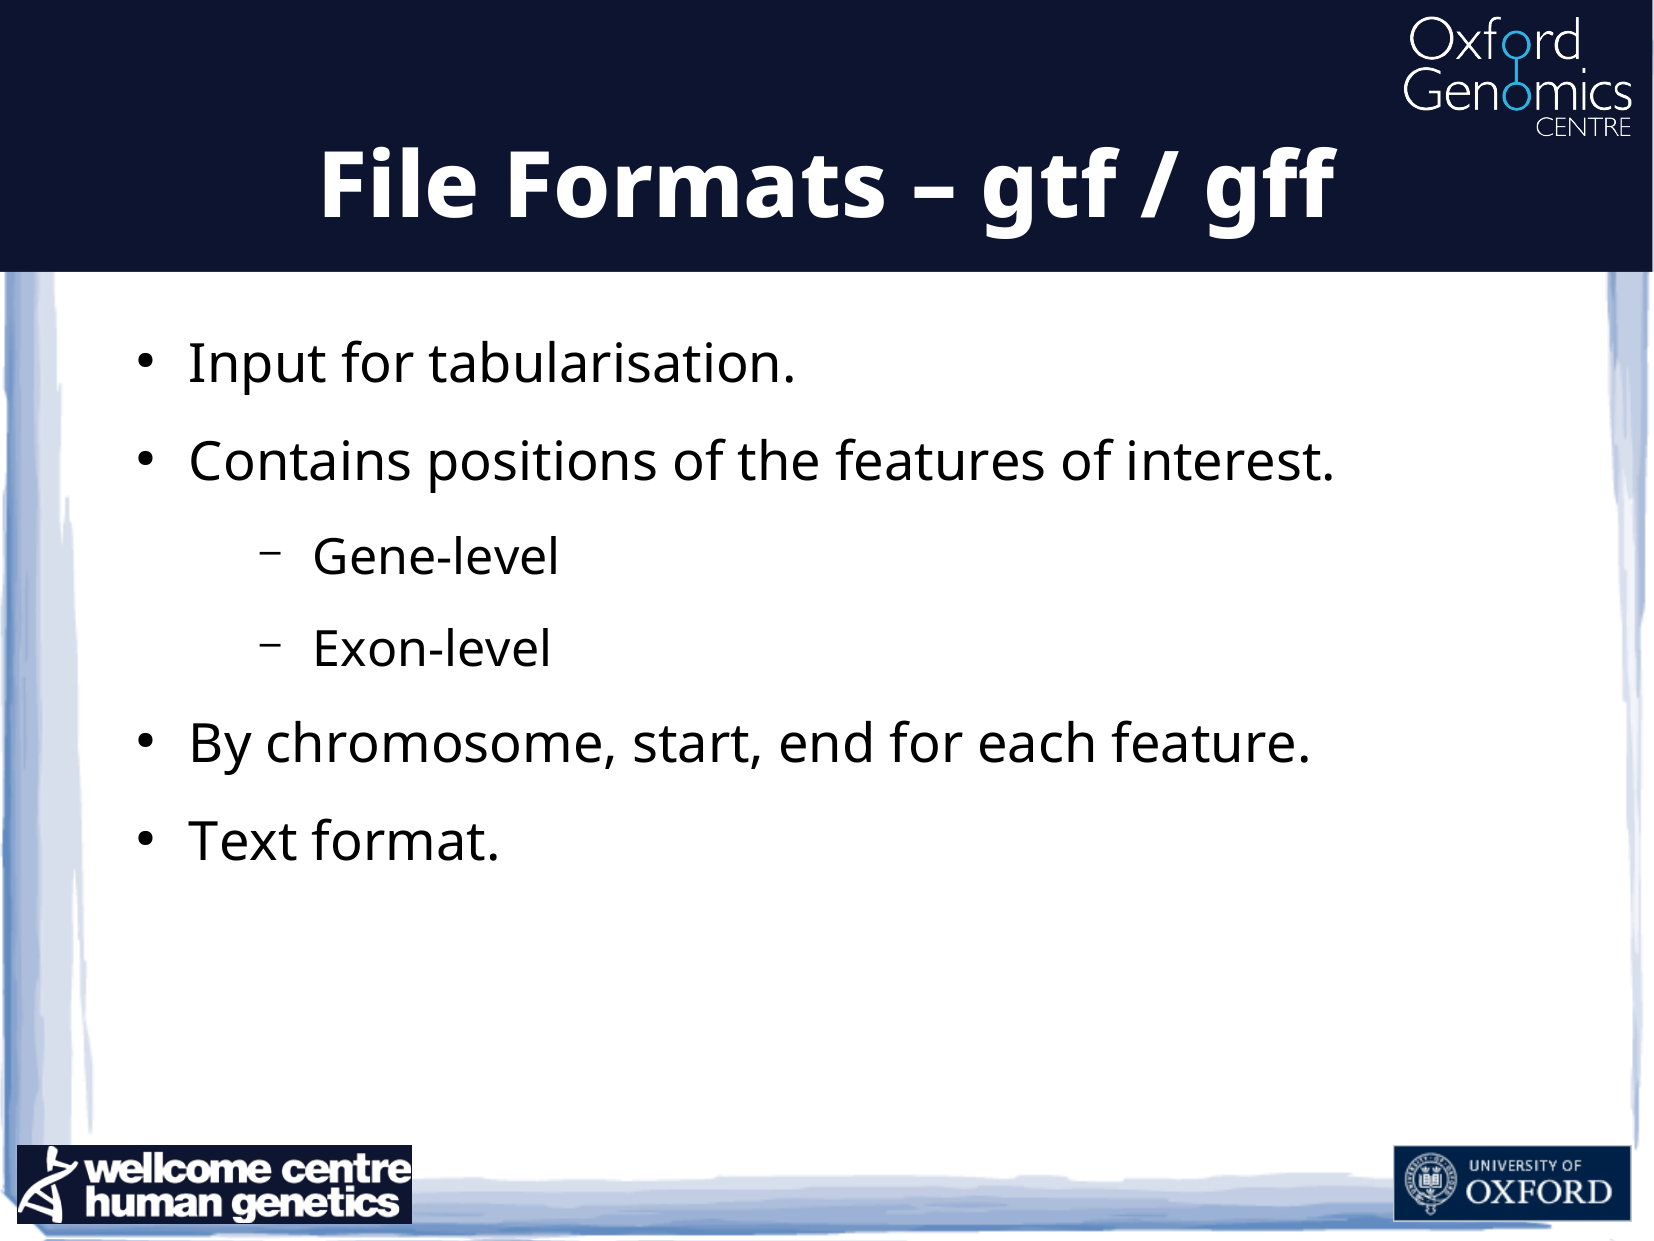

# File Formats – gtf / gff
Input for tabularisation.
Contains positions of the features of interest.
Gene-level
Exon-level
By chromosome, start, end for each feature.
Text format.